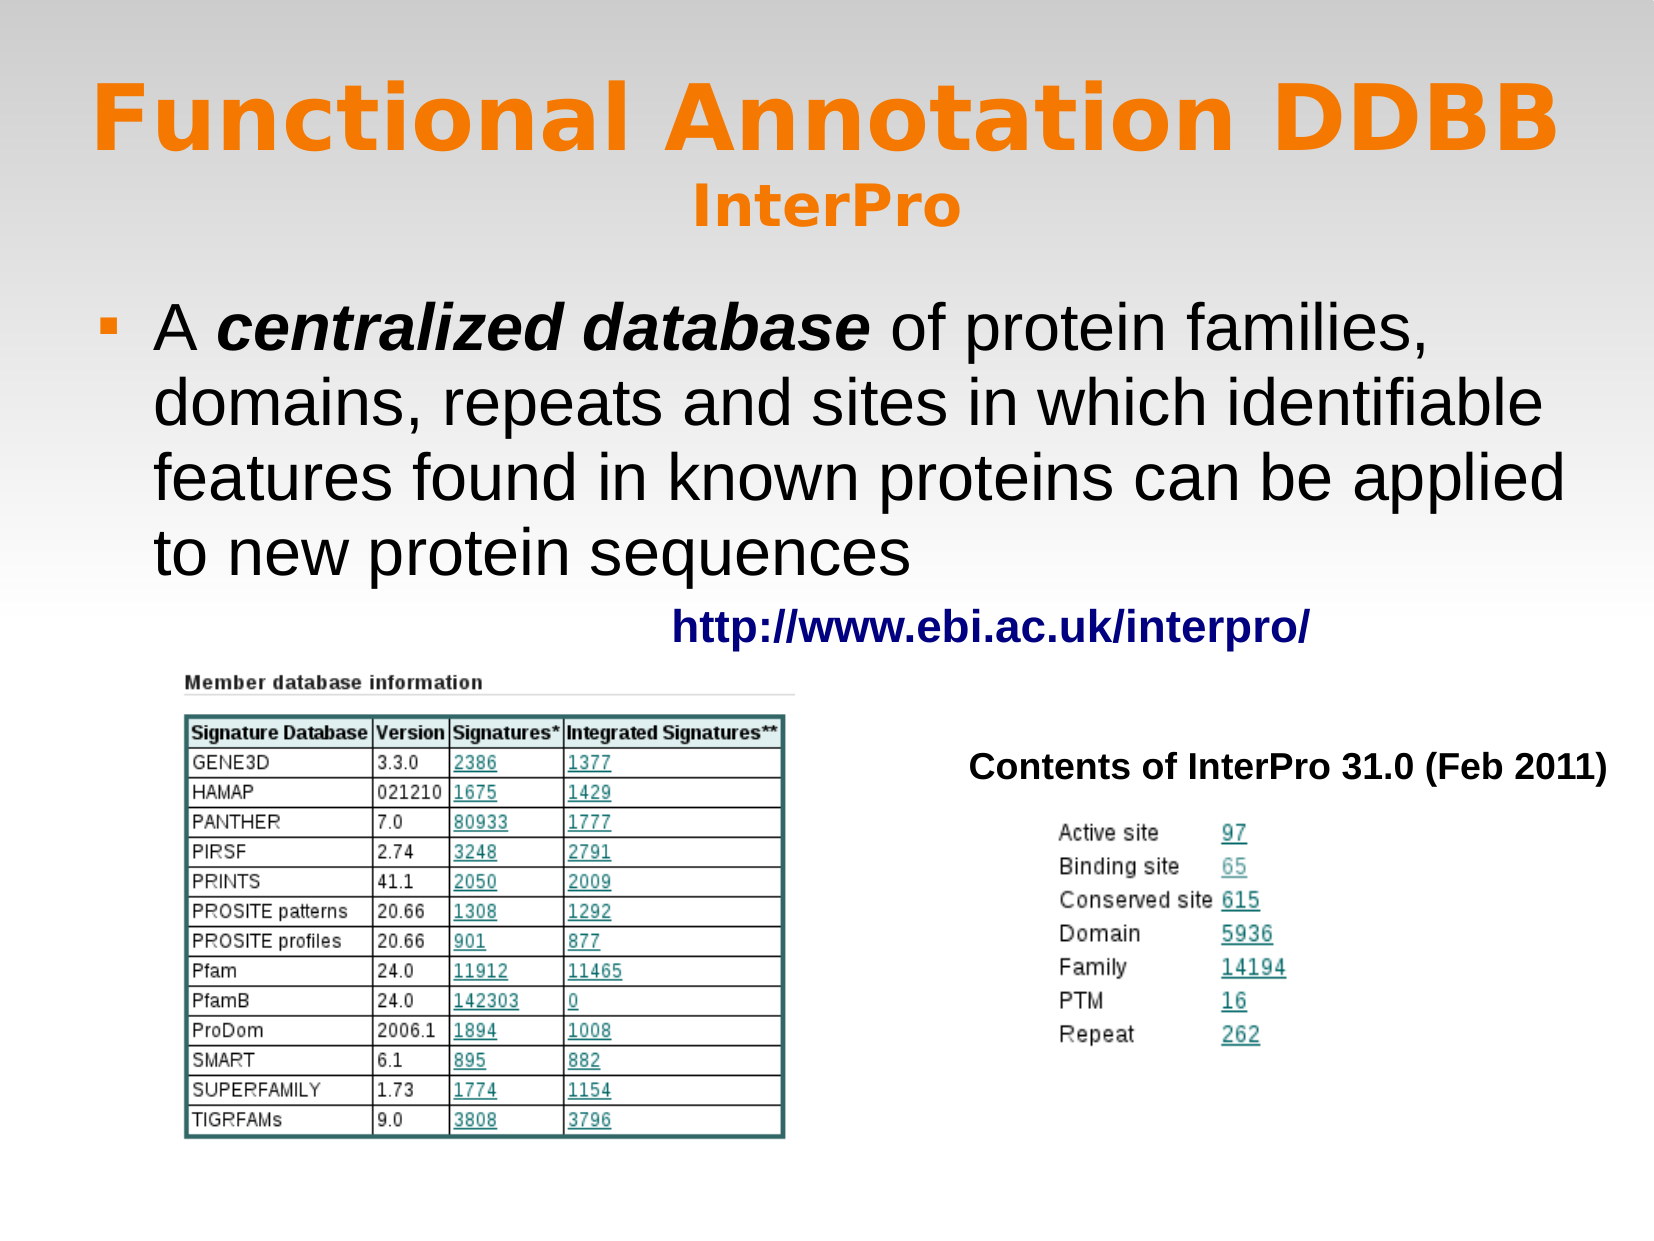

# Functional Annotation DDBB InterPro
A centralized database of protein families, domains, repeats and sites in which identifiable features found in known proteins can be applied to new protein sequences
http://www.ebi.ac.uk/interpro/
Contents of InterPro 31.0 (Feb 2011)